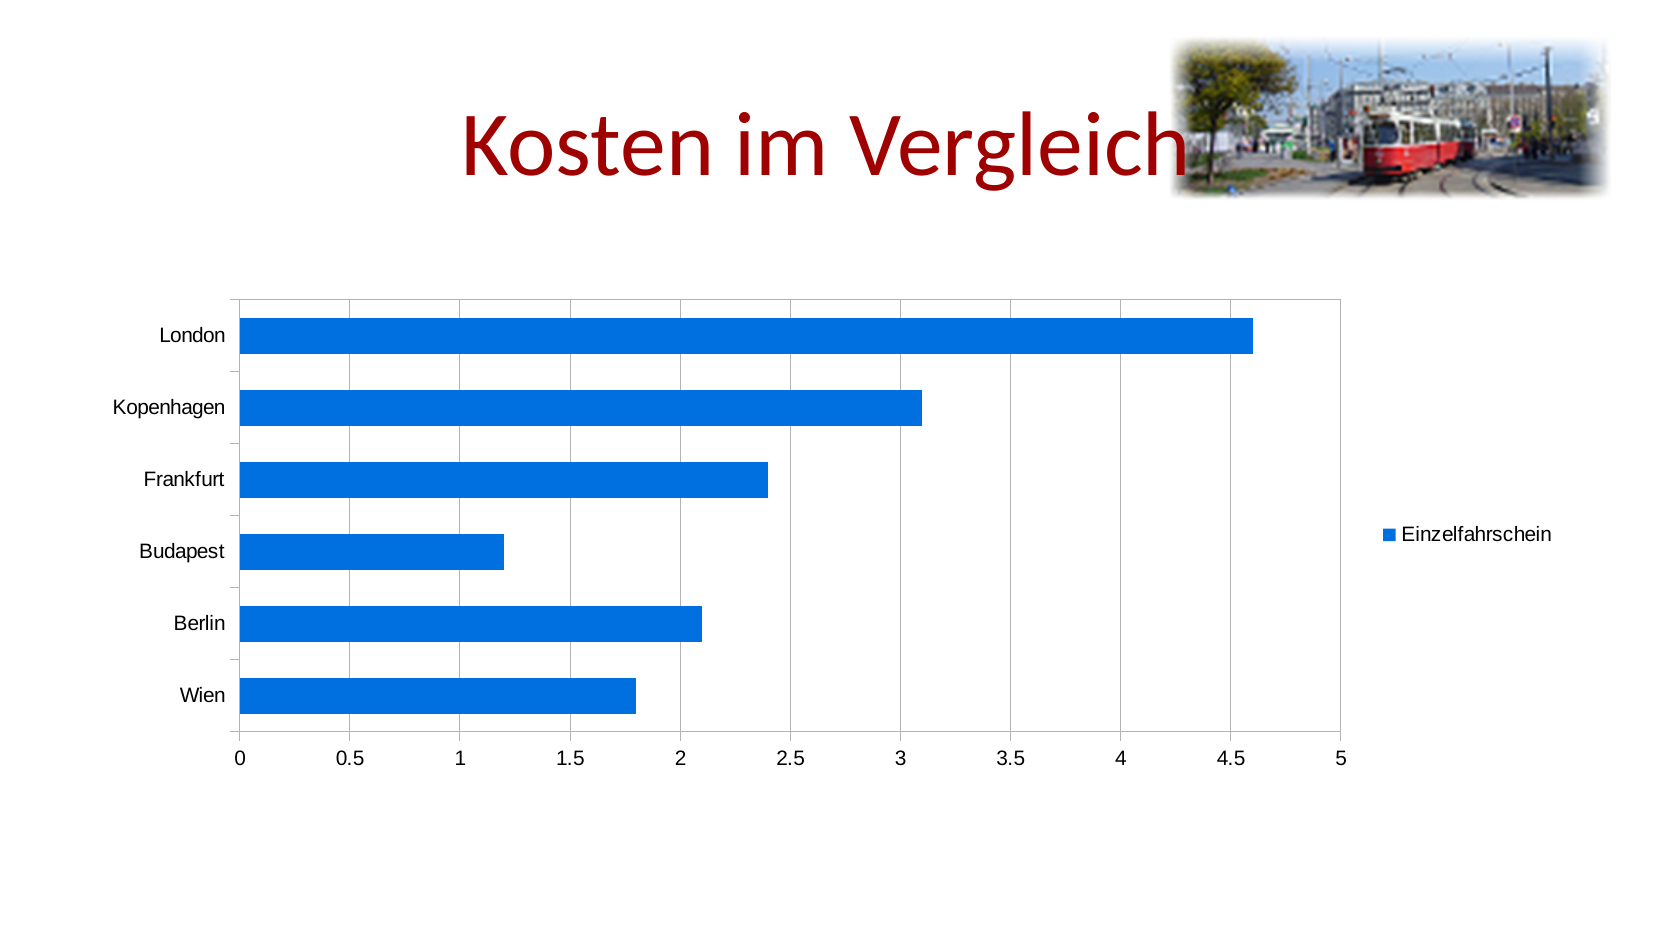

# Kosten im Vergleich
### Chart
| Category | Einzelfahrschein |
|---|---|
| Wien | 1.8 |
| Berlin | 2.1 |
| Budapest | 1.2 |
| Frankfurt | 2.4 |
| Kopenhagen | 3.1 |
| London | 4.6 |